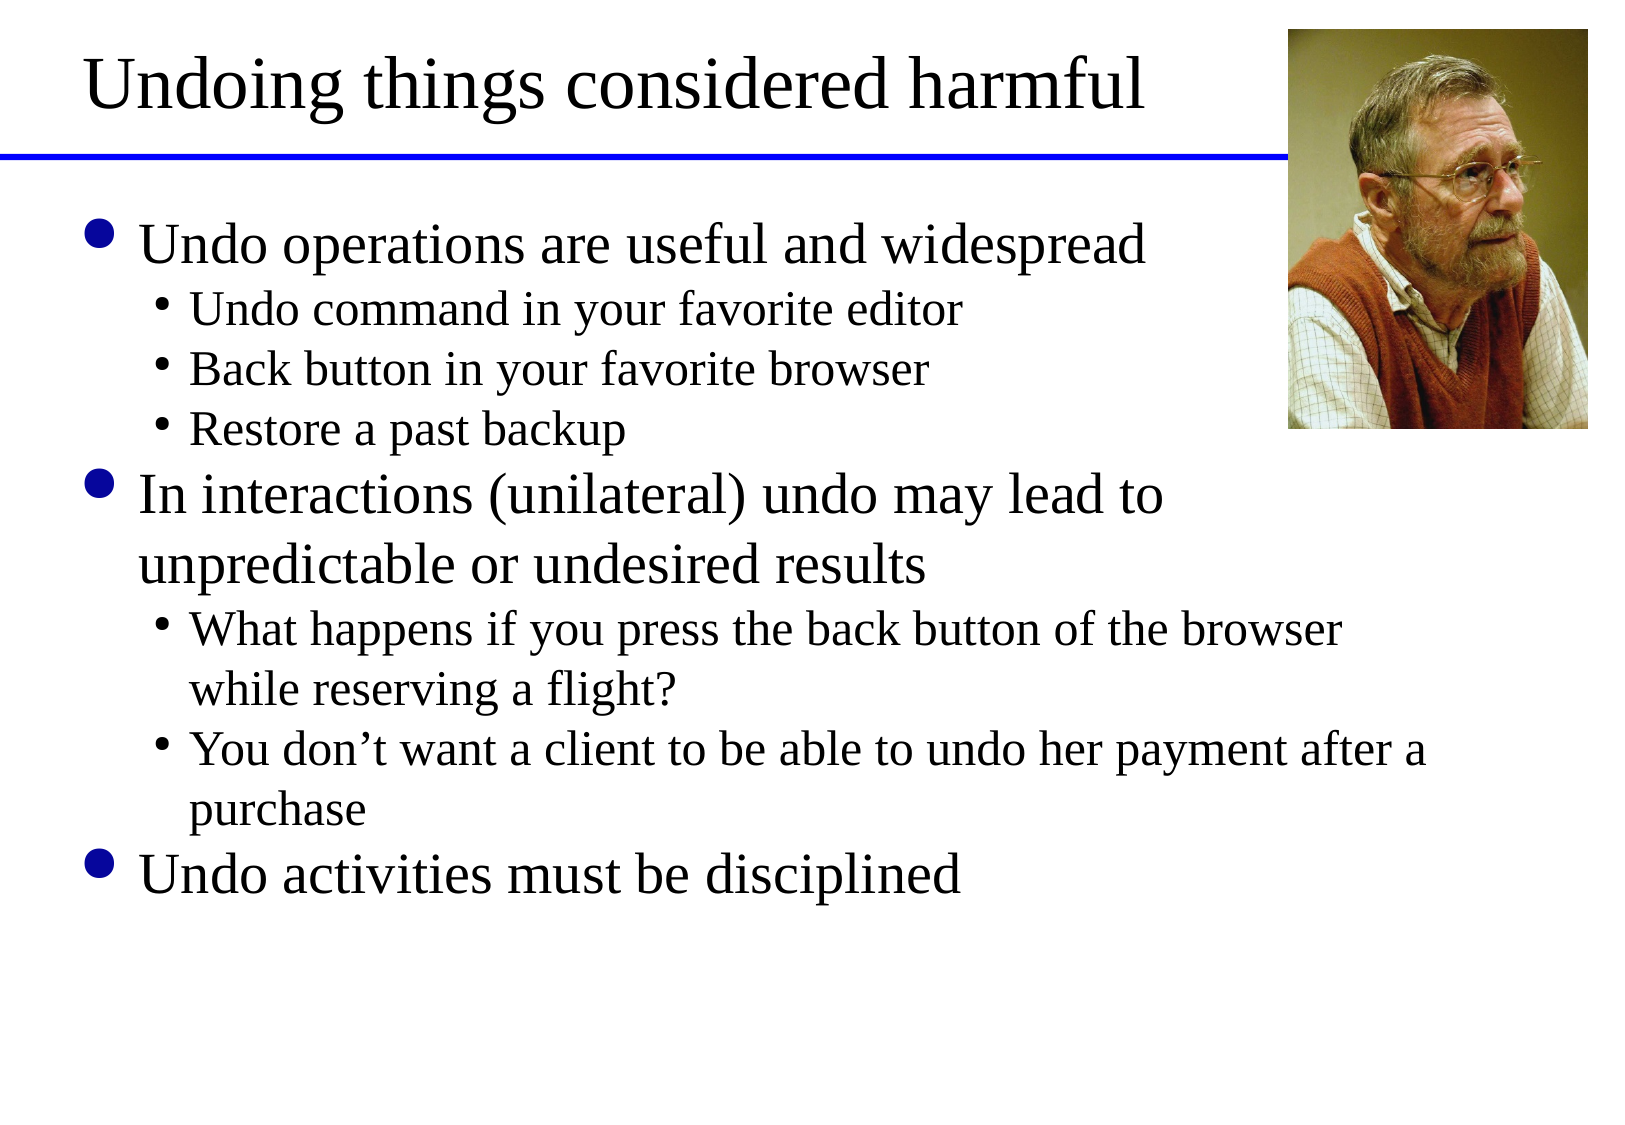

Undoing things considered harmful
Undo operations are useful and widespread
Undo command in your favorite editor
Back button in your favorite browser
Restore a past backup
In interactions (unilateral) undo may lead to unpredictable or undesired results
What happens if you press the back button of the browser while reserving a flight?
You don’t want a client to be able to undo her payment after a purchase
Undo activities must be disciplined